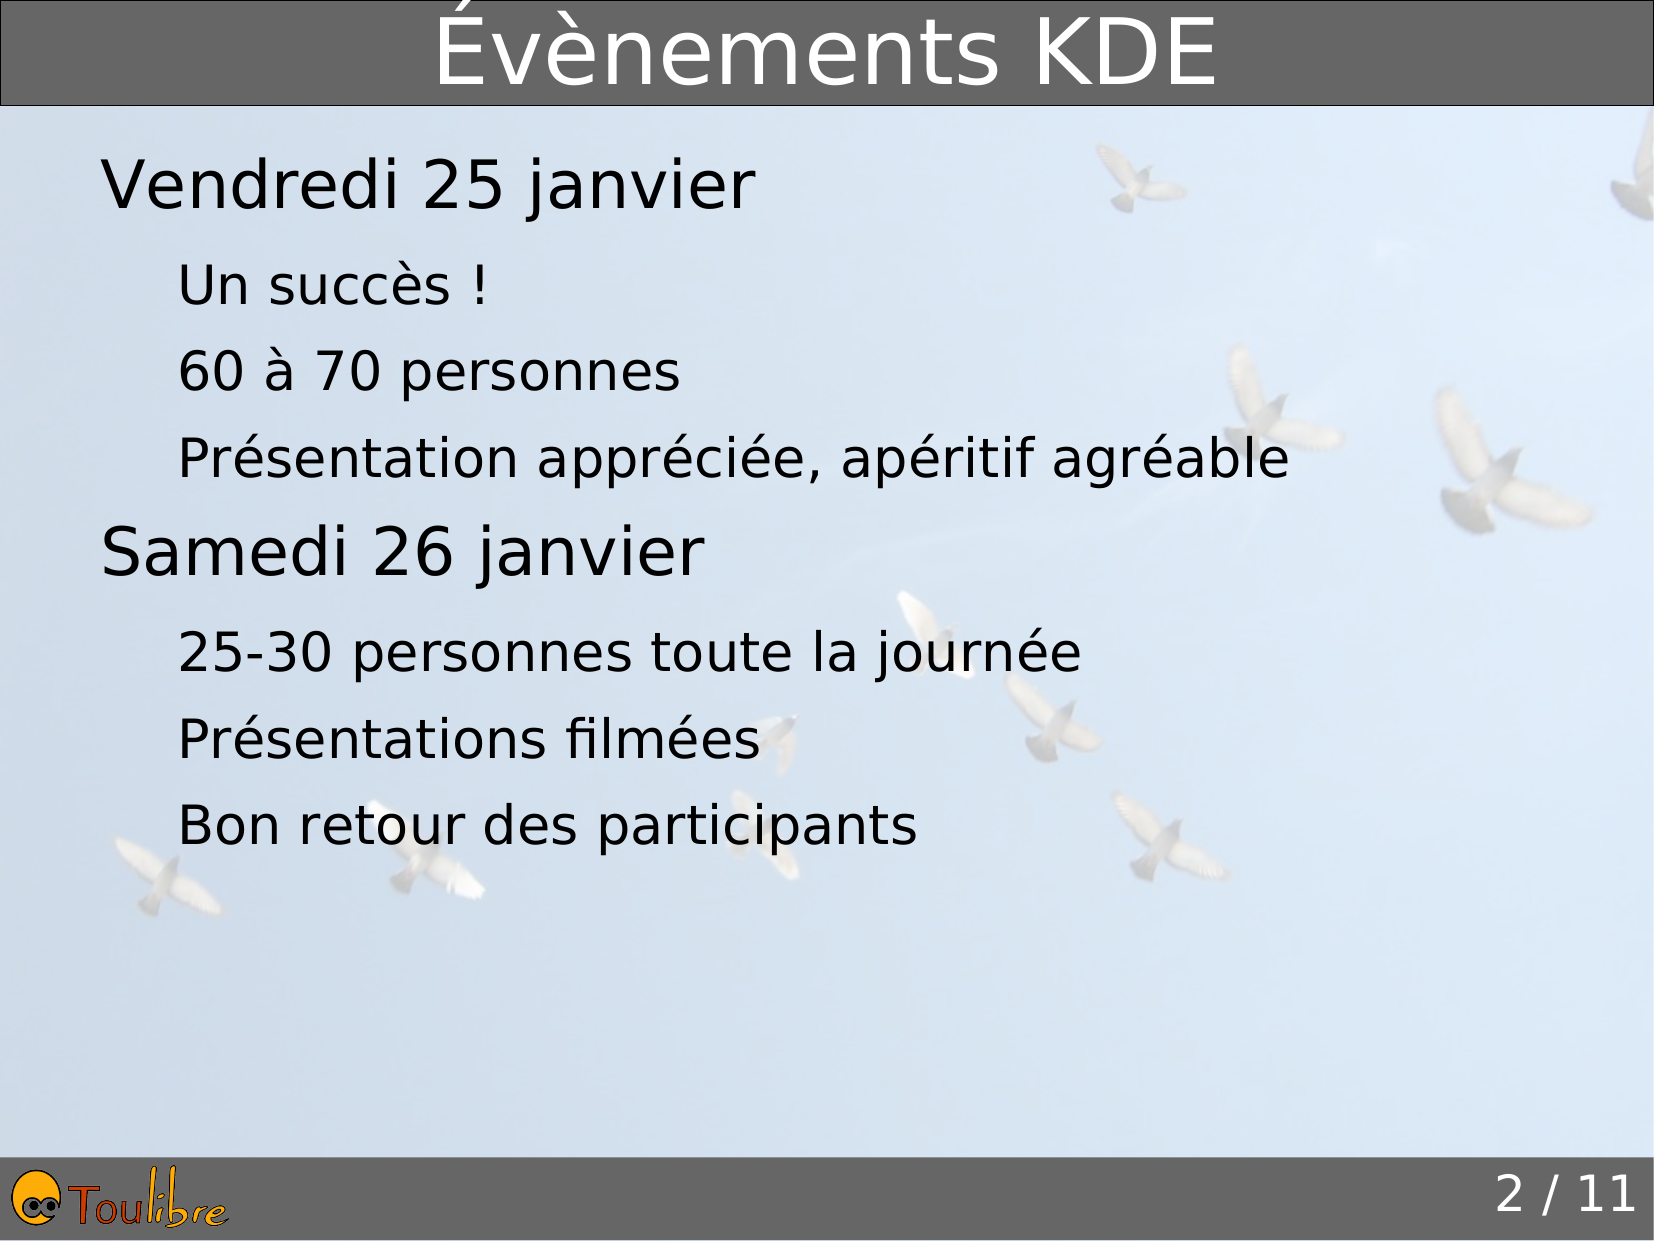

# Évènements KDE
Vendredi 25 janvier
Un succès !
60 à 70 personnes
Présentation appréciée, apéritif agréable
Samedi 26 janvier
25-30 personnes toute la journée
Présentations filmées
Bon retour des participants